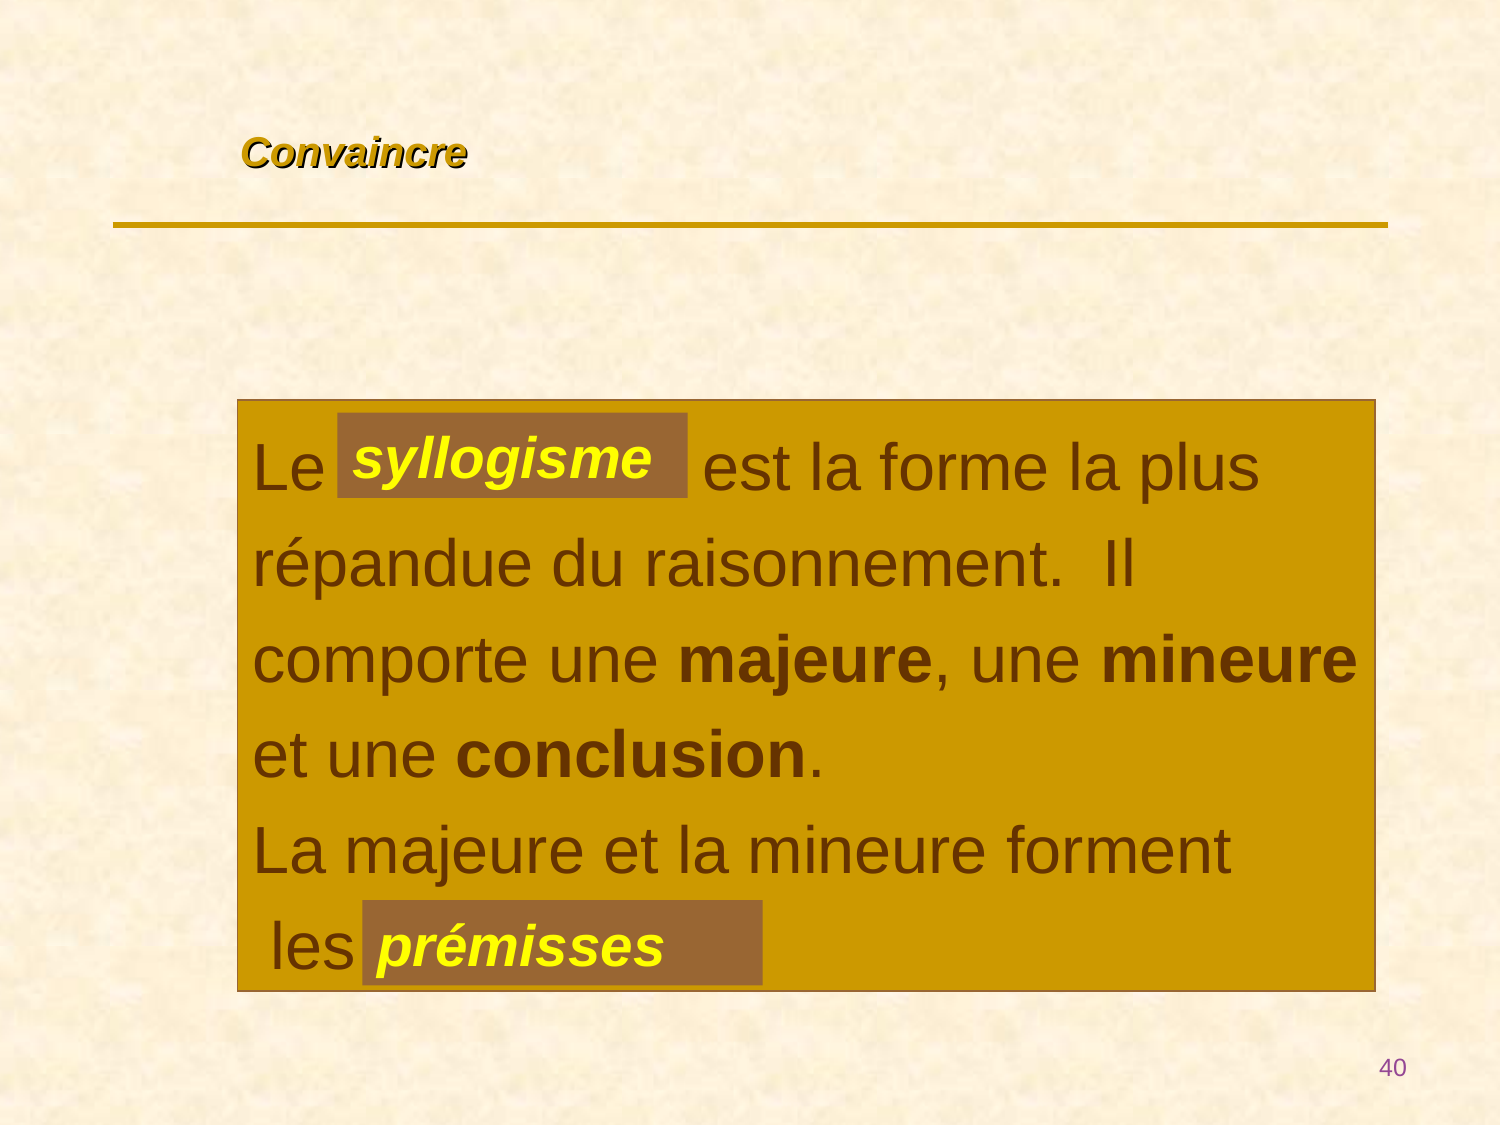

Convaincre
Le 	… 	 	est la forme la plus répandue du raisonnement. Il comporte une majeure, une mineure et une conclusion.
La majeure et la mineure forment
 les 	...
syllogisme
prémisses
40